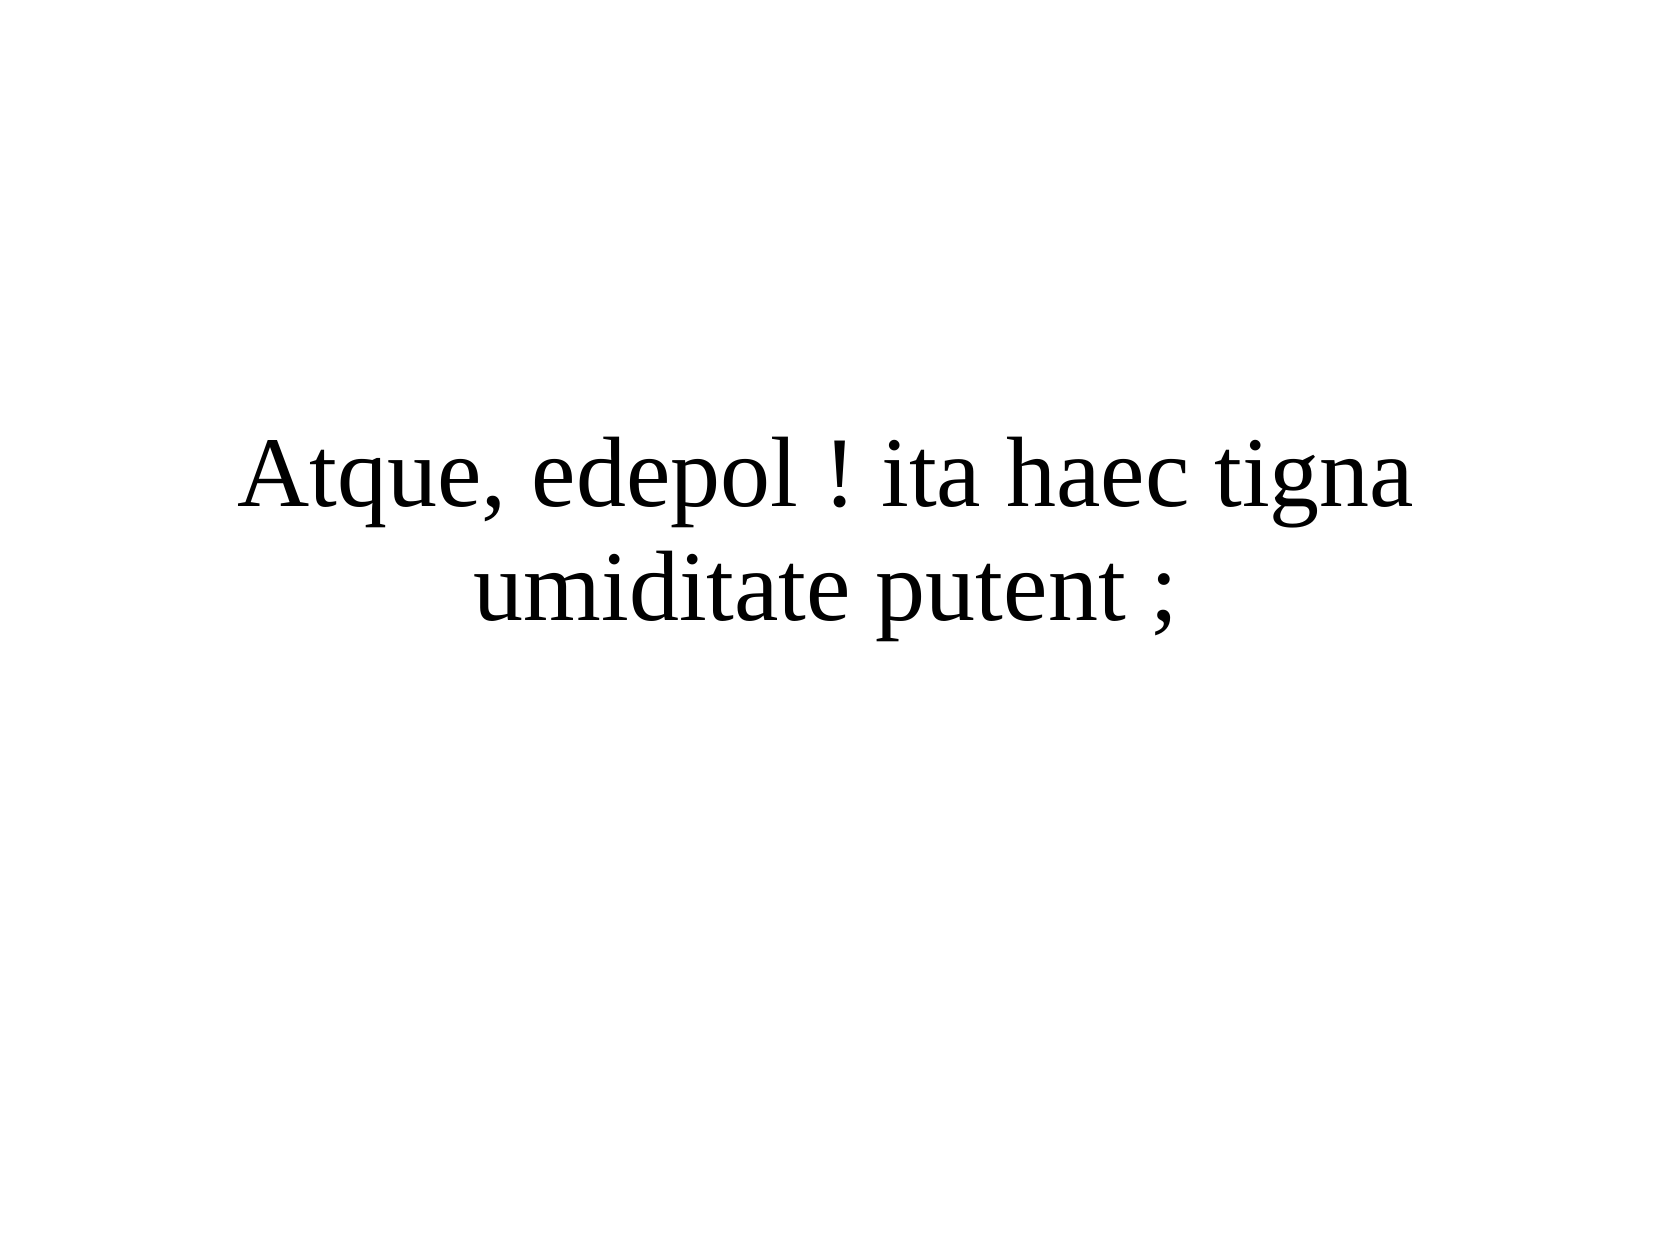

Atque, edepol ! ita haec tigna umiditate putent ;